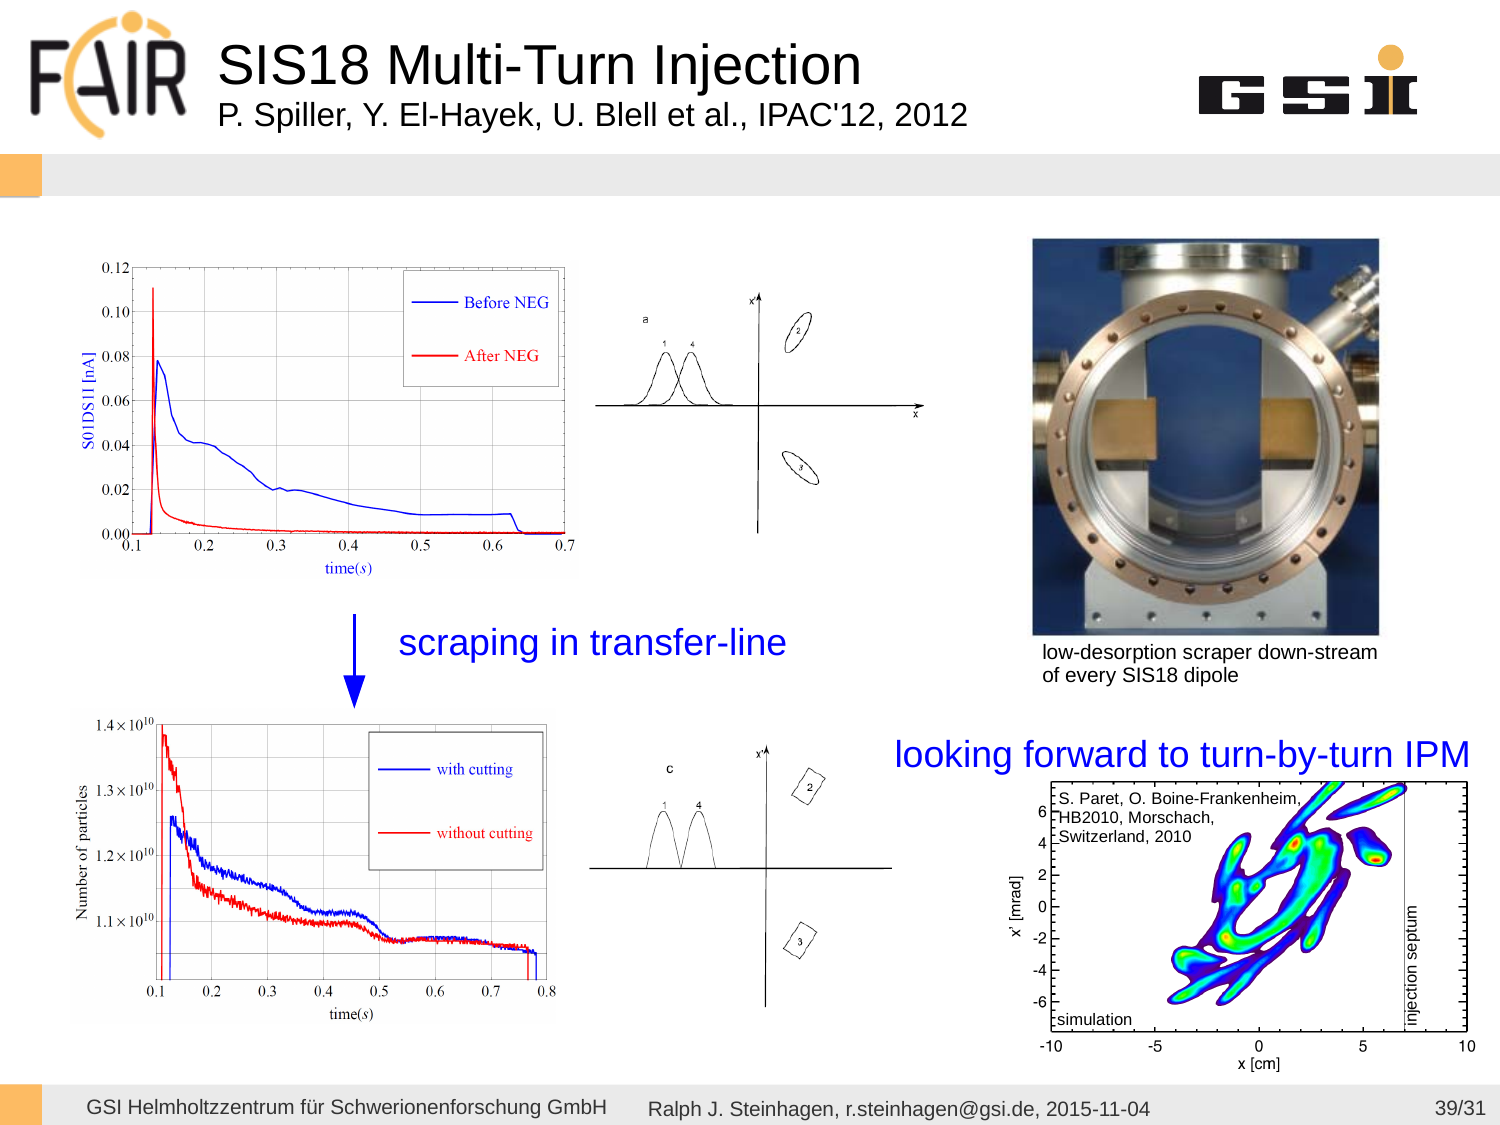

# SIS18 Multi-Turn Injection P. Spiller, Y. El-Hayek, U. Blell et al., IPAC'12, 2012
low-desorption scraper down-stream of every SIS18 dipole
scraping in transfer-line
looking forward to turn-by-turn IPM
S. Paret, O. Boine-Frankenheim,
HB2010, Morschach,
Switzerland, 2010
injection septum
simulation